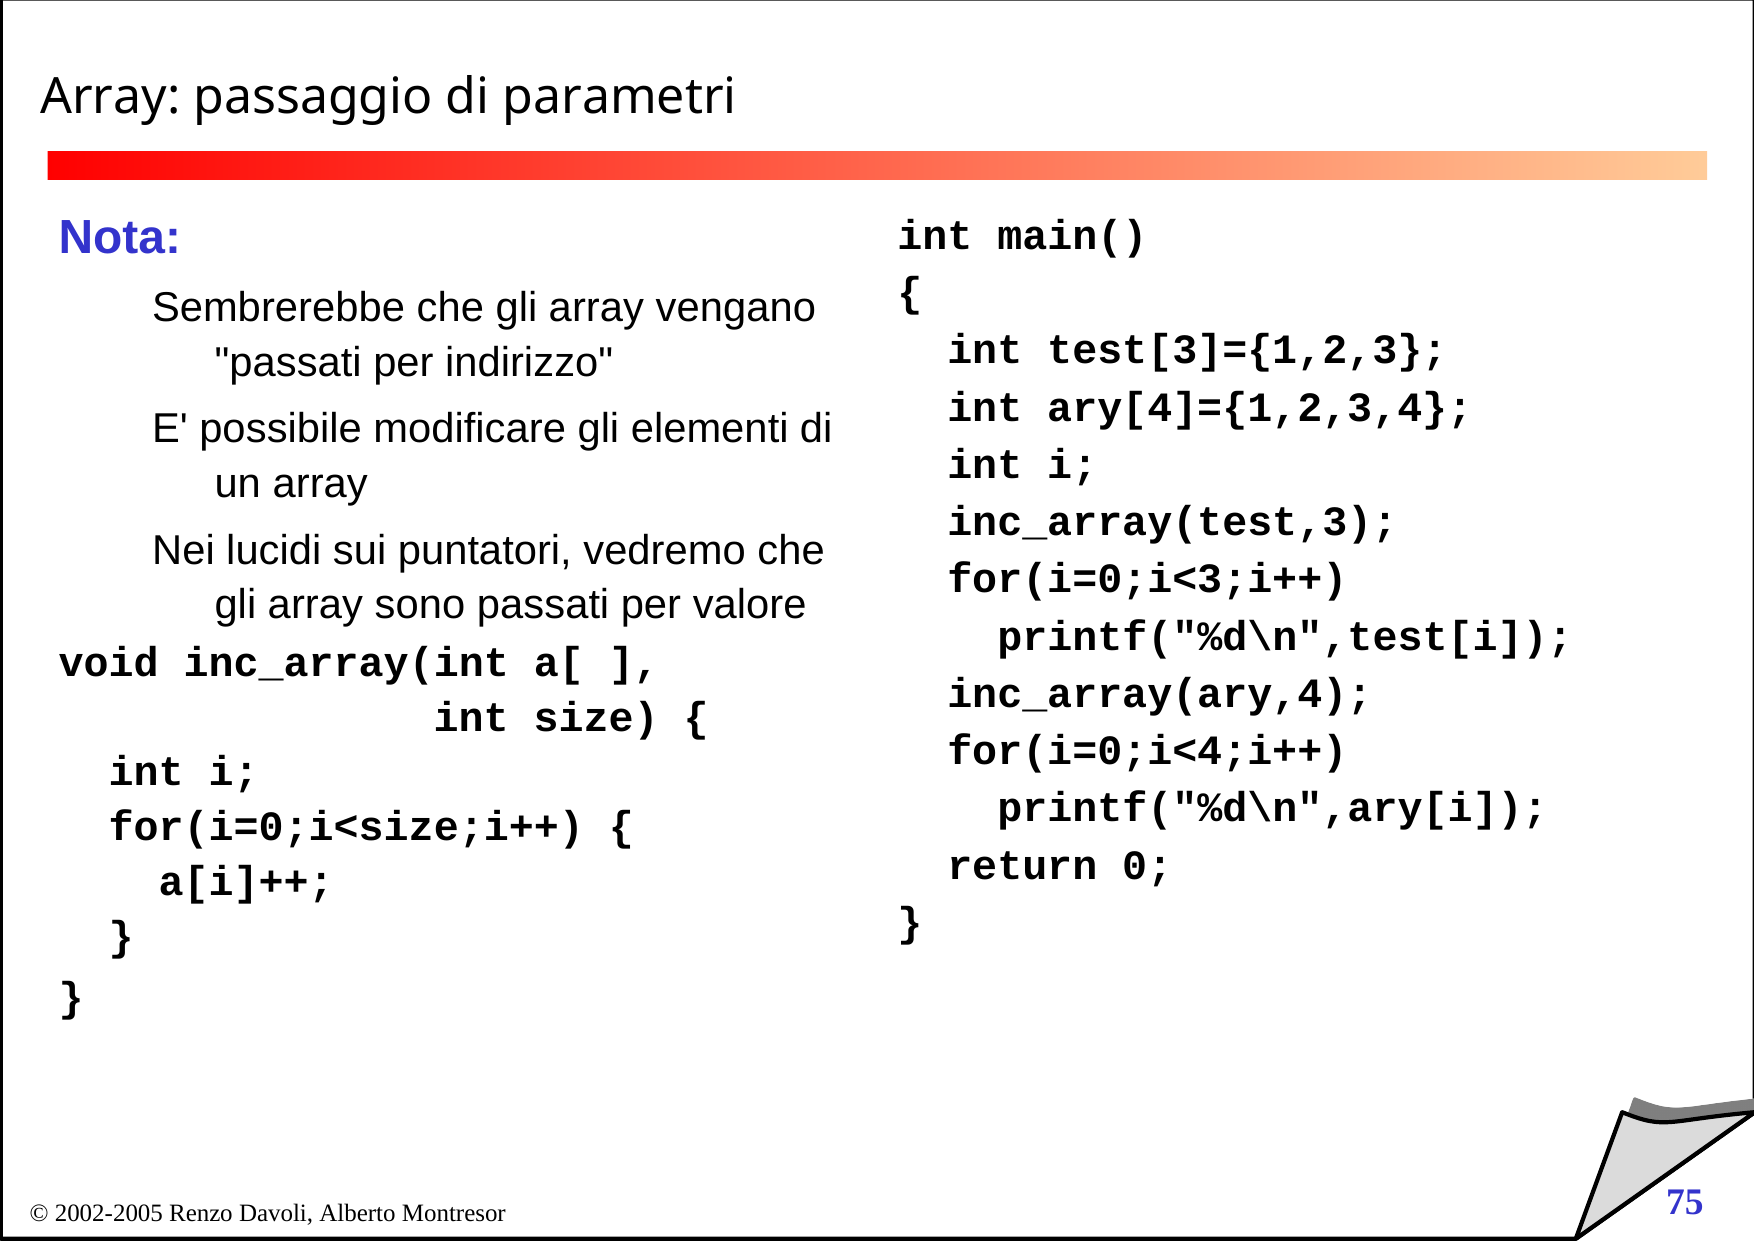

# Array: passaggio di parametri
int main()
{
 int test[3]={1,2,3};
 int ary[4]={1,2,3,4};
 int i;
 inc_array(test,3);
 for(i=0;i<3;i++)
 printf("%d\n",test[i]);
 inc_array(ary,4);
 for(i=0;i<4;i++)
 printf("%d\n",ary[i]);
 return 0;
}
Nota:
Sembrerebbe che gli array vengano "passati per indirizzo"
E' possibile modificare gli elementi di un array
Nei lucidi sui puntatori, vedremo che gli array sono passati per valore
void inc_array(int a[ ],
 int size) {
 int i;
 for(i=0;i<size;i++) {
 a[i]++;
 }
}